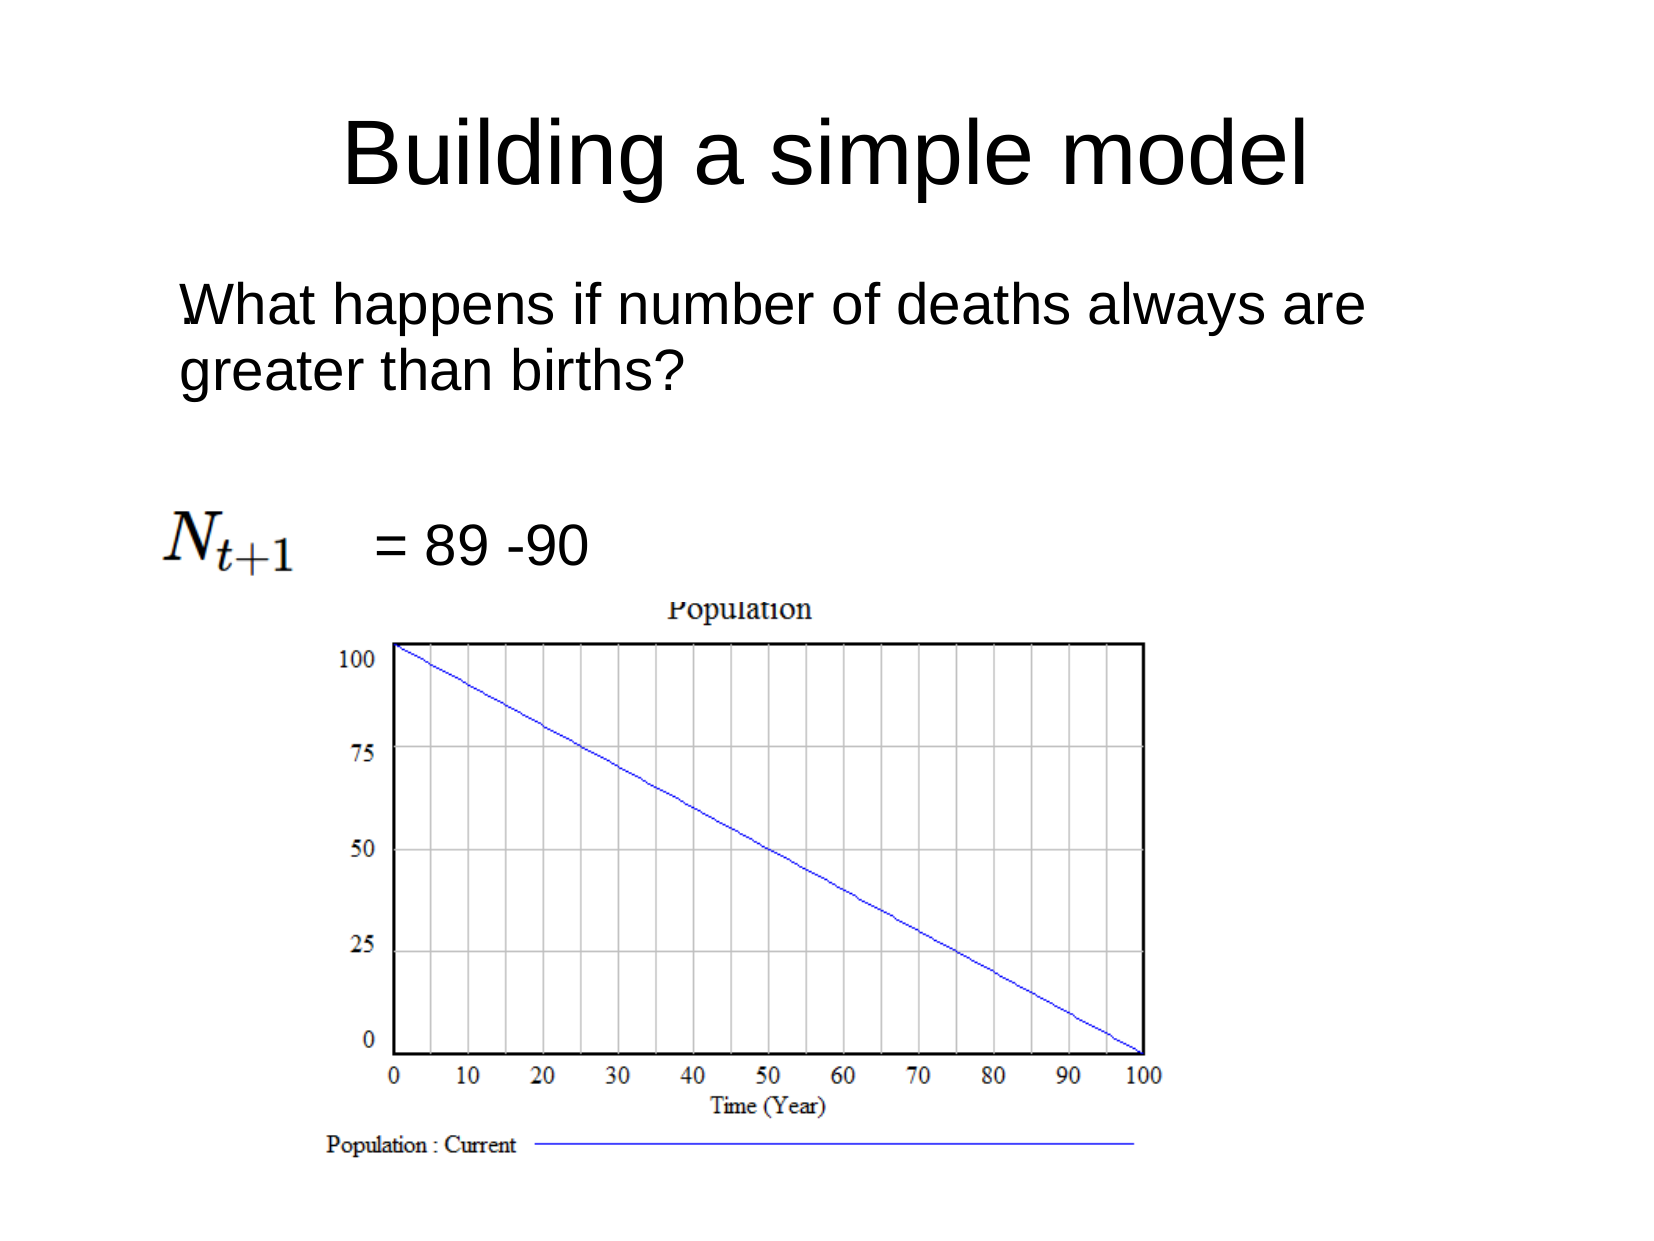

# Building a simple model
.
What happens if number of deaths always are greater than births?
= 89 -90